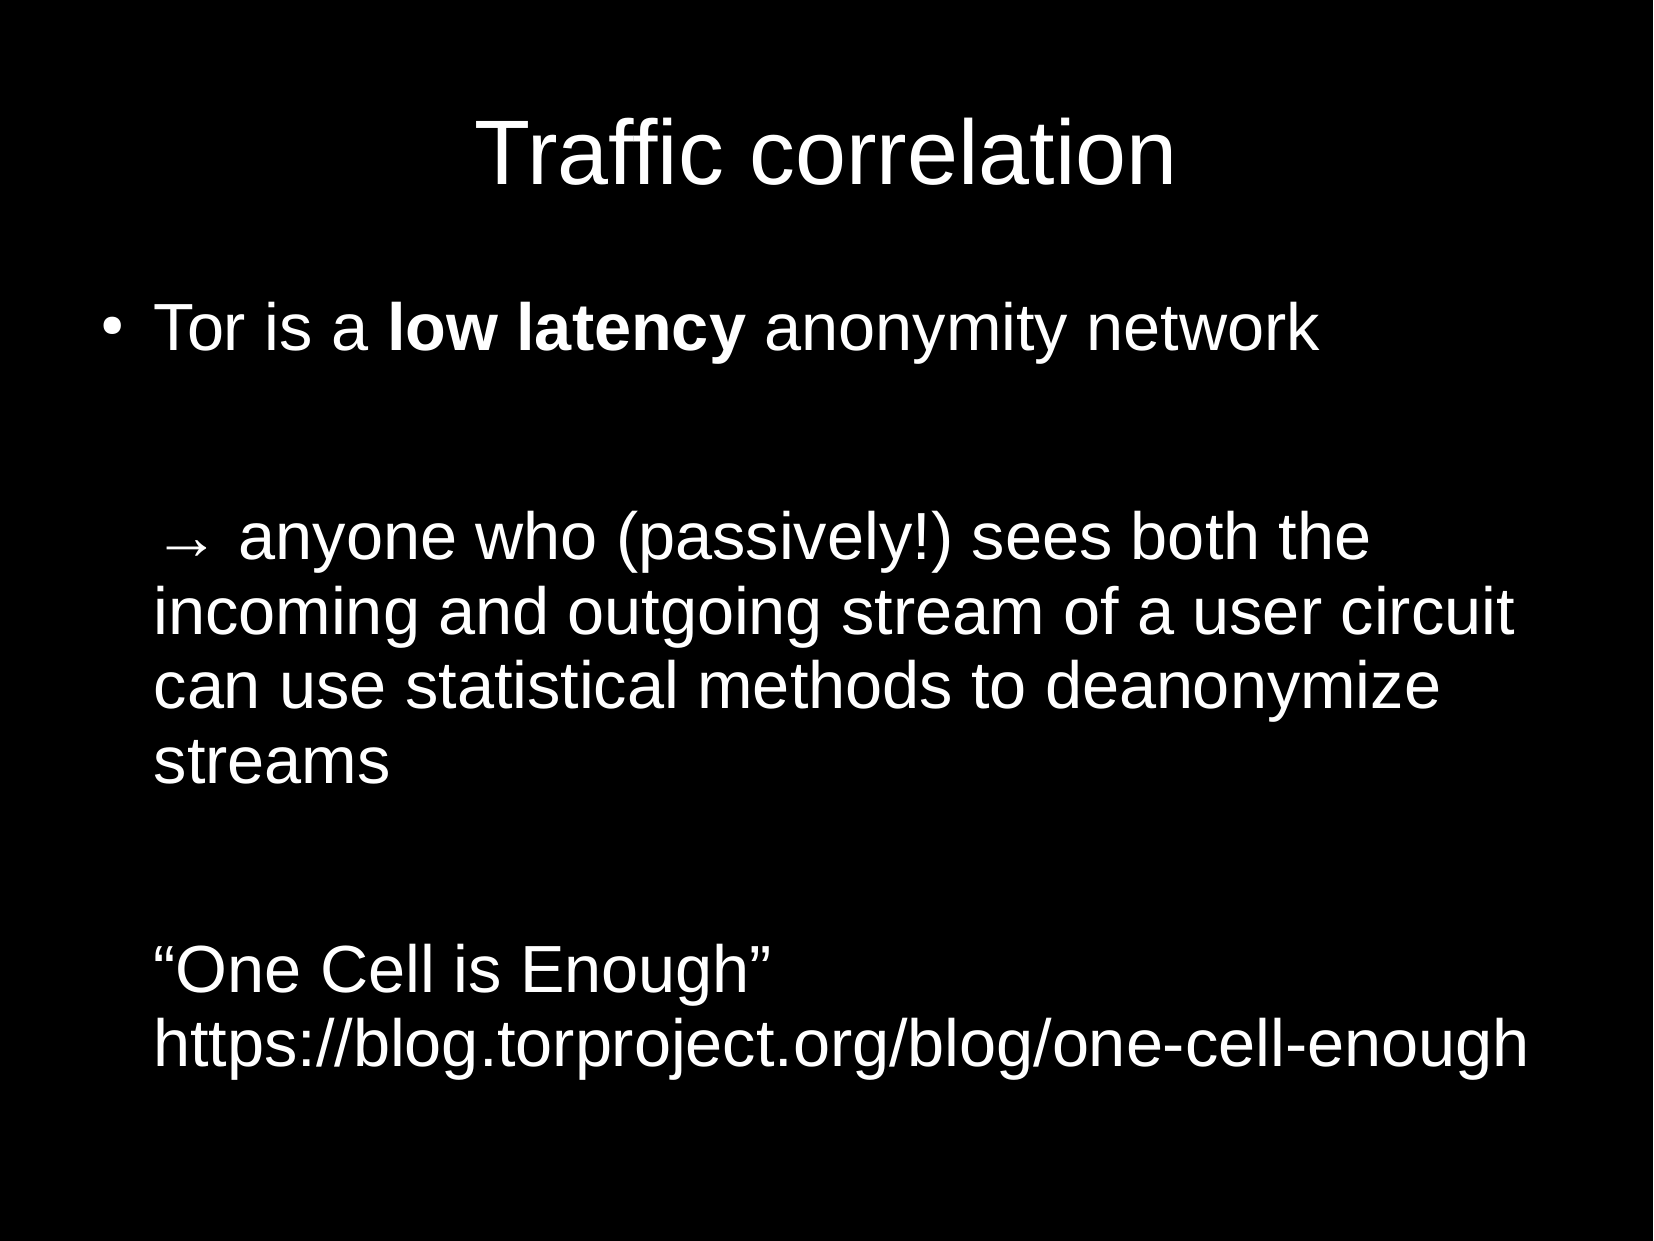

# Traffic correlation
Tor is a low latency anonymity network
→ anyone who (passively!) sees both the incoming and outgoing stream of a user circuit can use statistical methods to deanonymize streams
“One Cell is Enough” https://blog.torproject.org/blog/one-cell-enough